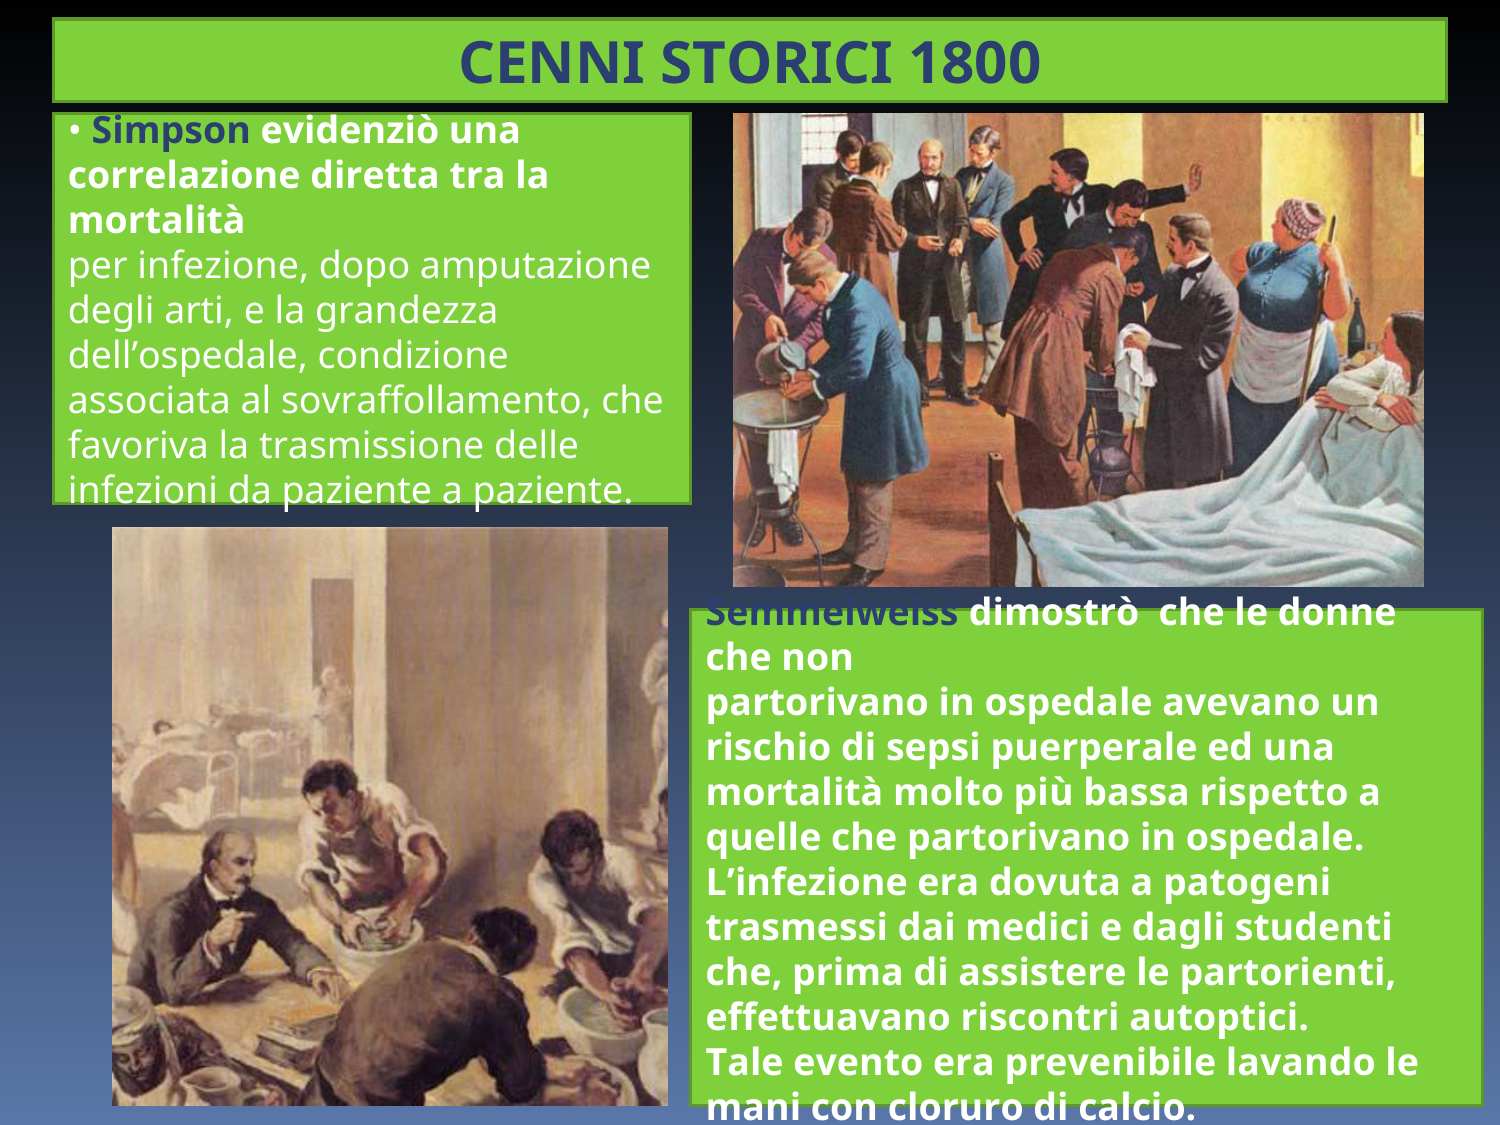

CENNI STORICI 1800
• Simpson evidenziò una correlazione diretta tra la mortalità
per infezione, dopo amputazione degli arti, e la grandezza
dell’ospedale, condizione associata al sovraffollamento, che
favoriva la trasmissione delle infezioni da paziente a paziente.
Semmelweiss dimostrò che le donne che non
partorivano in ospedale avevano un rischio di sepsi puerperale ed una mortalità molto più bassa rispetto a quelle che partorivano in ospedale. L’infezione era dovuta a patogeni trasmessi dai medici e dagli studenti che, prima di assistere le partorienti, effettuavano riscontri autoptici.
Tale evento era prevenibile lavando le
mani con cloruro di calcio.